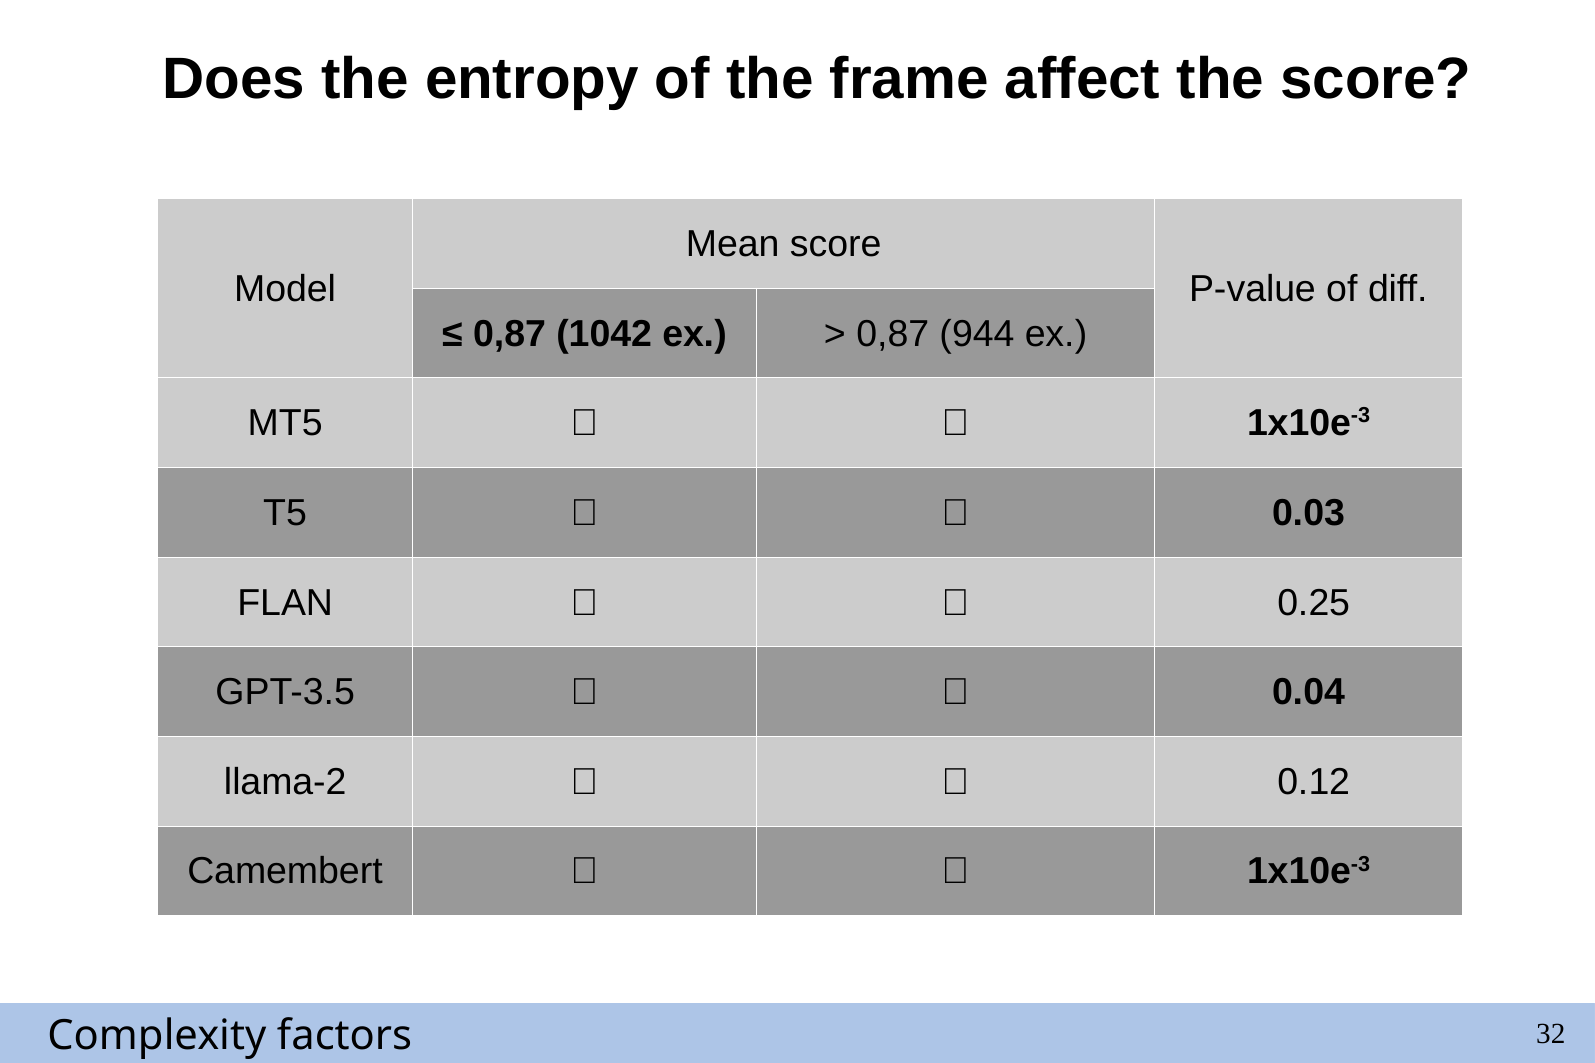

Does the entropy of the frame affect the score?
| Model | Mean score | | P-value of diff. |
| --- | --- | --- | --- |
| | ≤ 0,87 (1042 ex.) | > 0,87 (944 ex.) | |
| MT5 | ➕ | ➖ | 1x10e-3 |
| T5 | ➕ | ➖ | 0.03 |
| FLAN | ➕ | ➖ | 0.25 |
| GPT-3.5 | ➕ | ➖ | 0.04 |
| llama-2 | ➕ | ➖ | 0.12 |
| Camembert | ➕ | ➖ | 1x10e-3 |
# Complexity factors